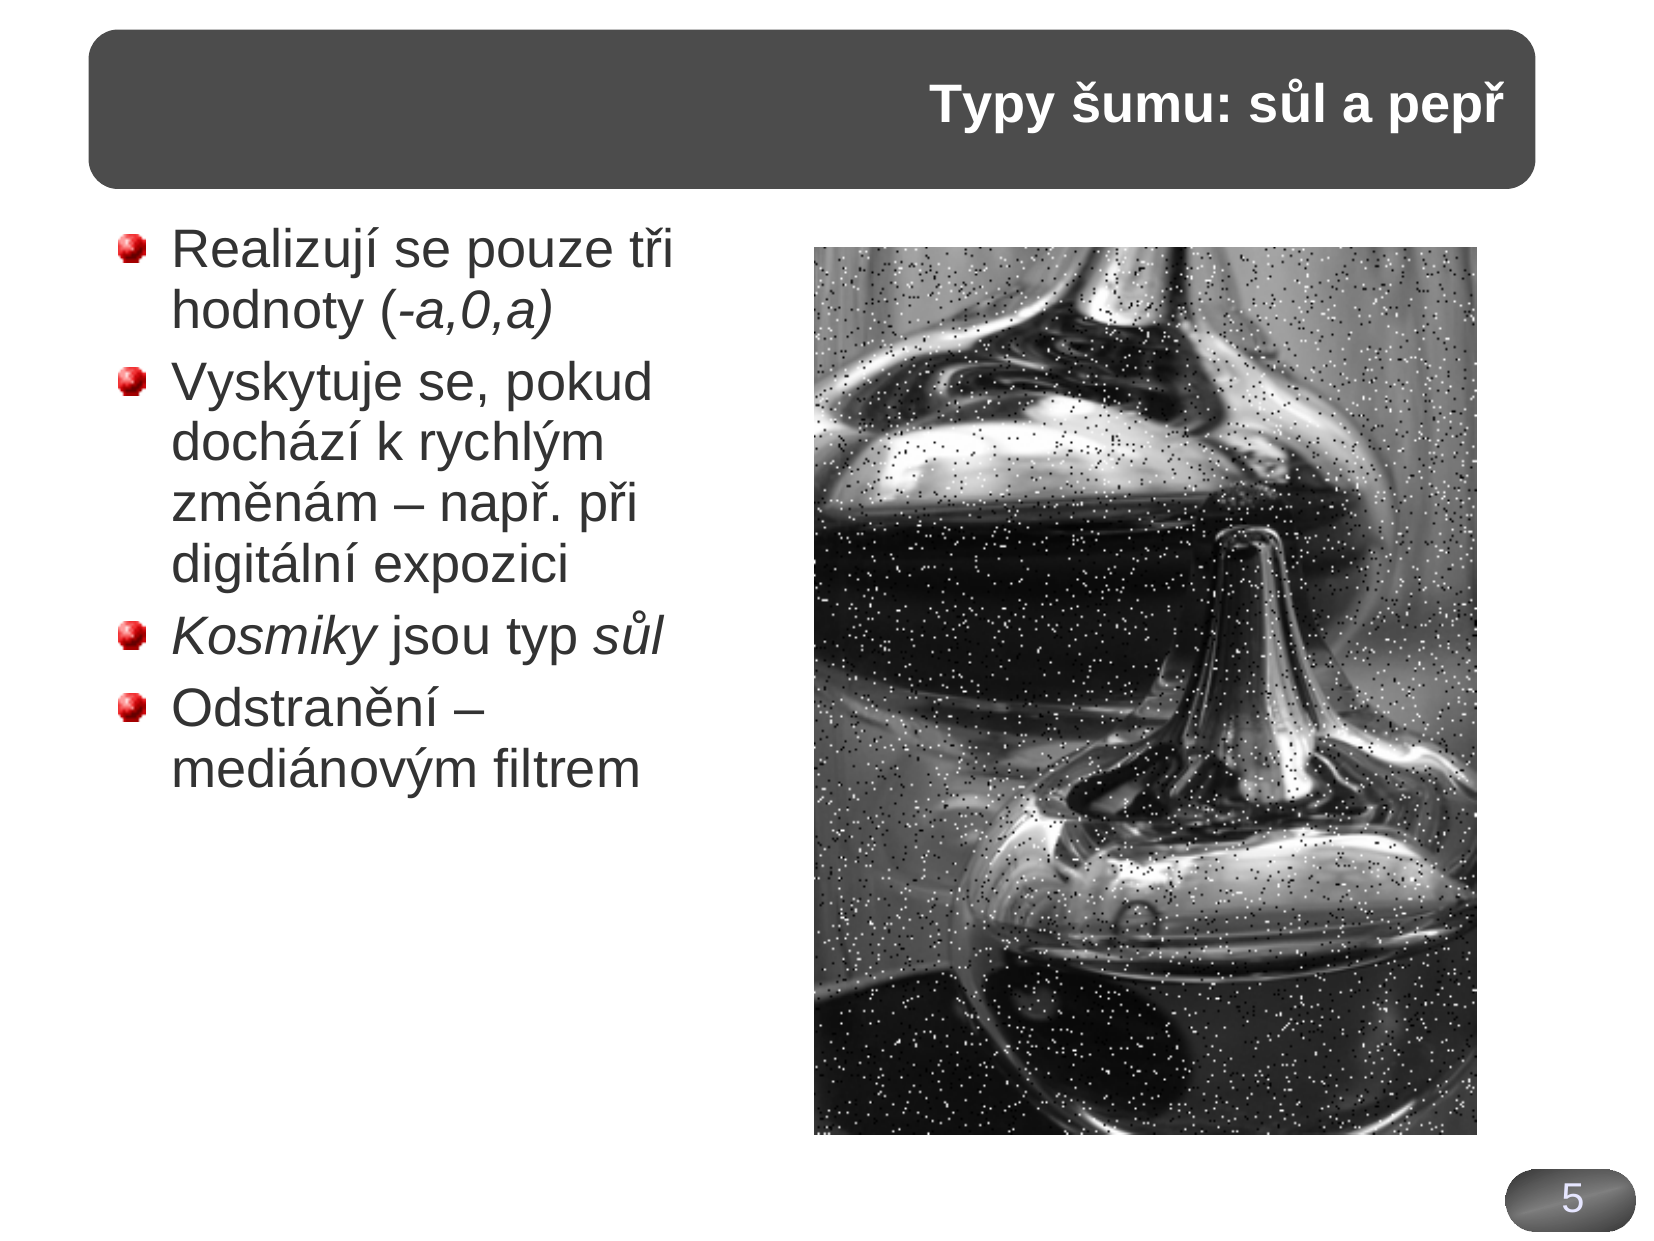

# Typy šumu: sůl a pepř
Realizují se pouze tři hodnoty (-a,0,a)
Vyskytuje se, pokud dochází k rychlým změnám – např. při digitální expozici
Kosmiky jsou typ sůl
Odstranění – mediánovým filtrem